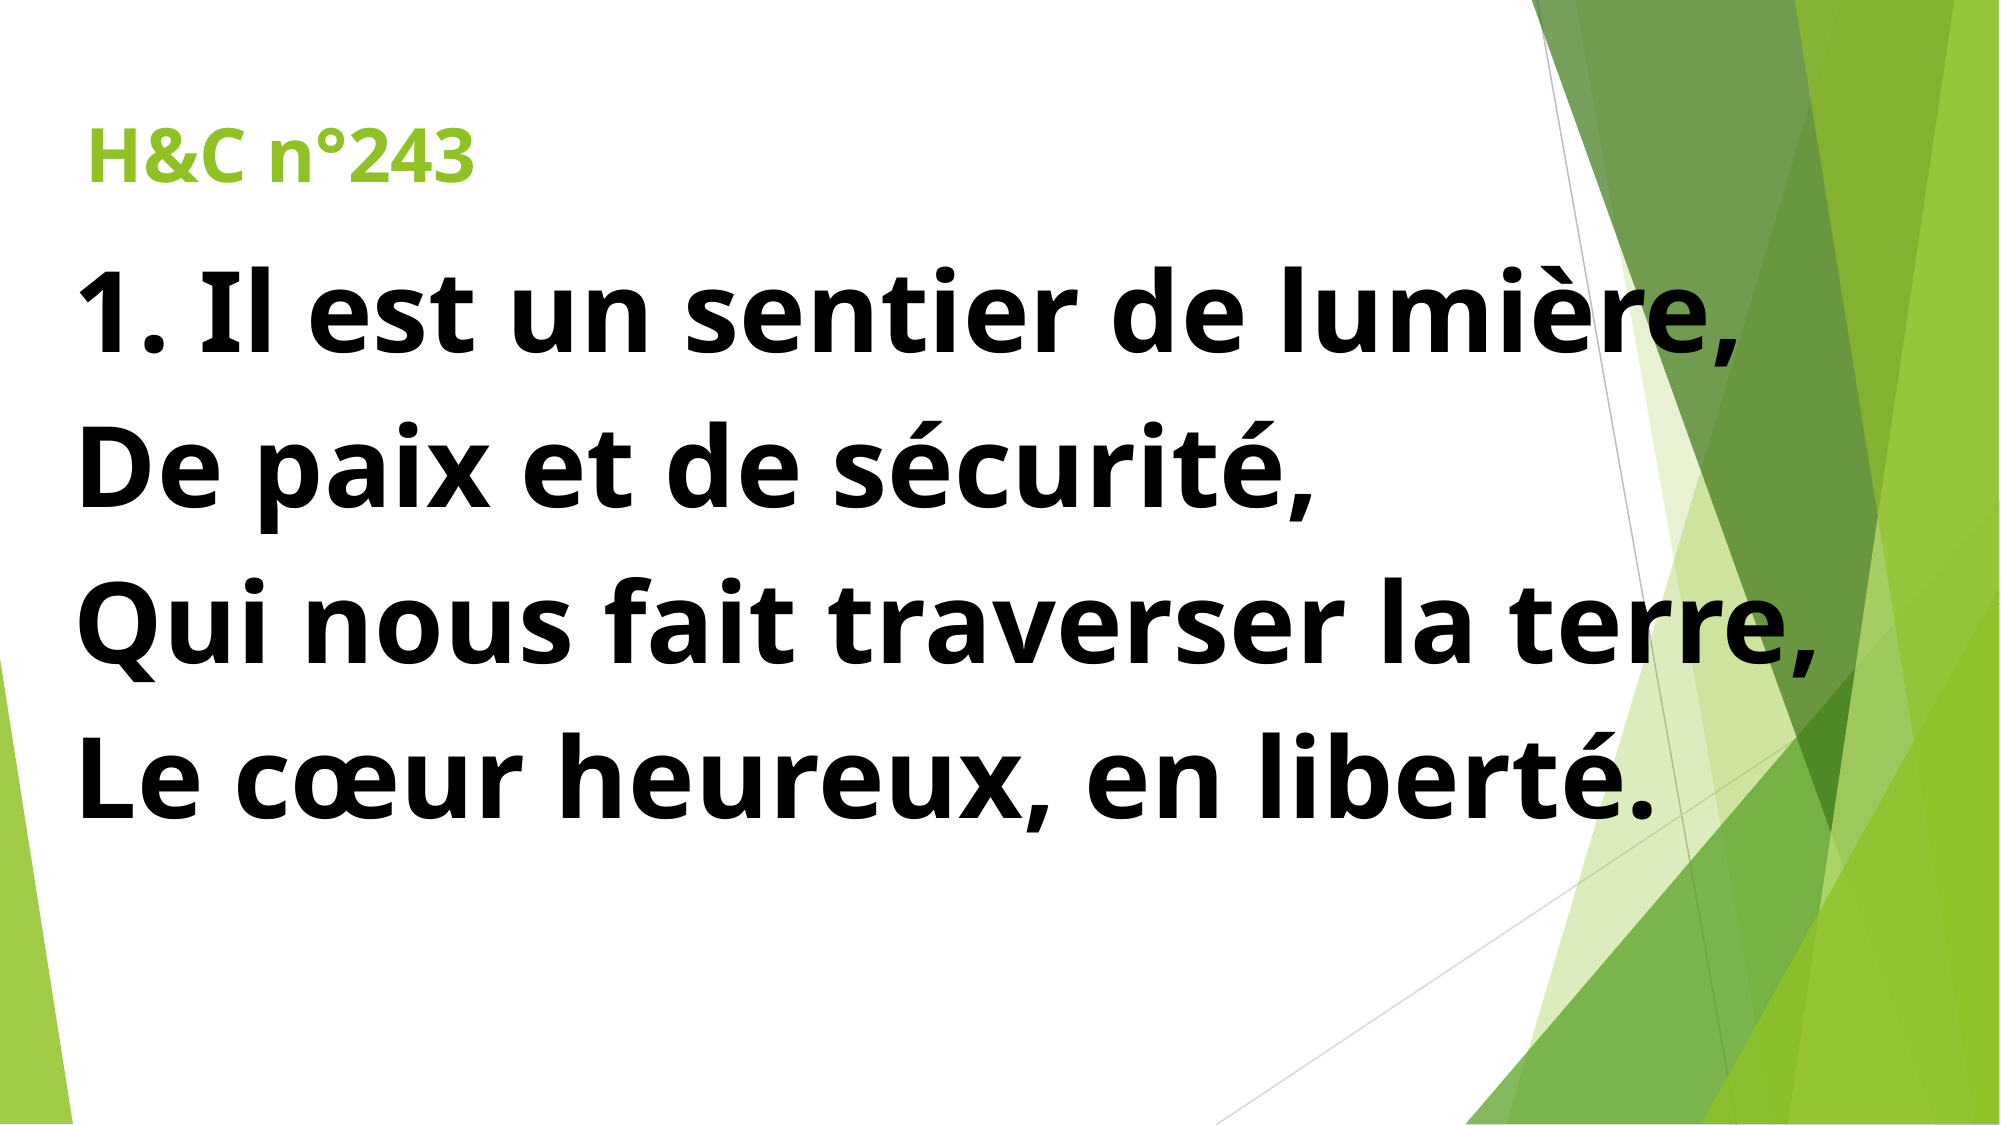

H&C n°243
1. Il est un sentier de lumière,
De paix et de sécurité,
Qui nous fait traverser la terre,
Le cœur heureux, en liberté.